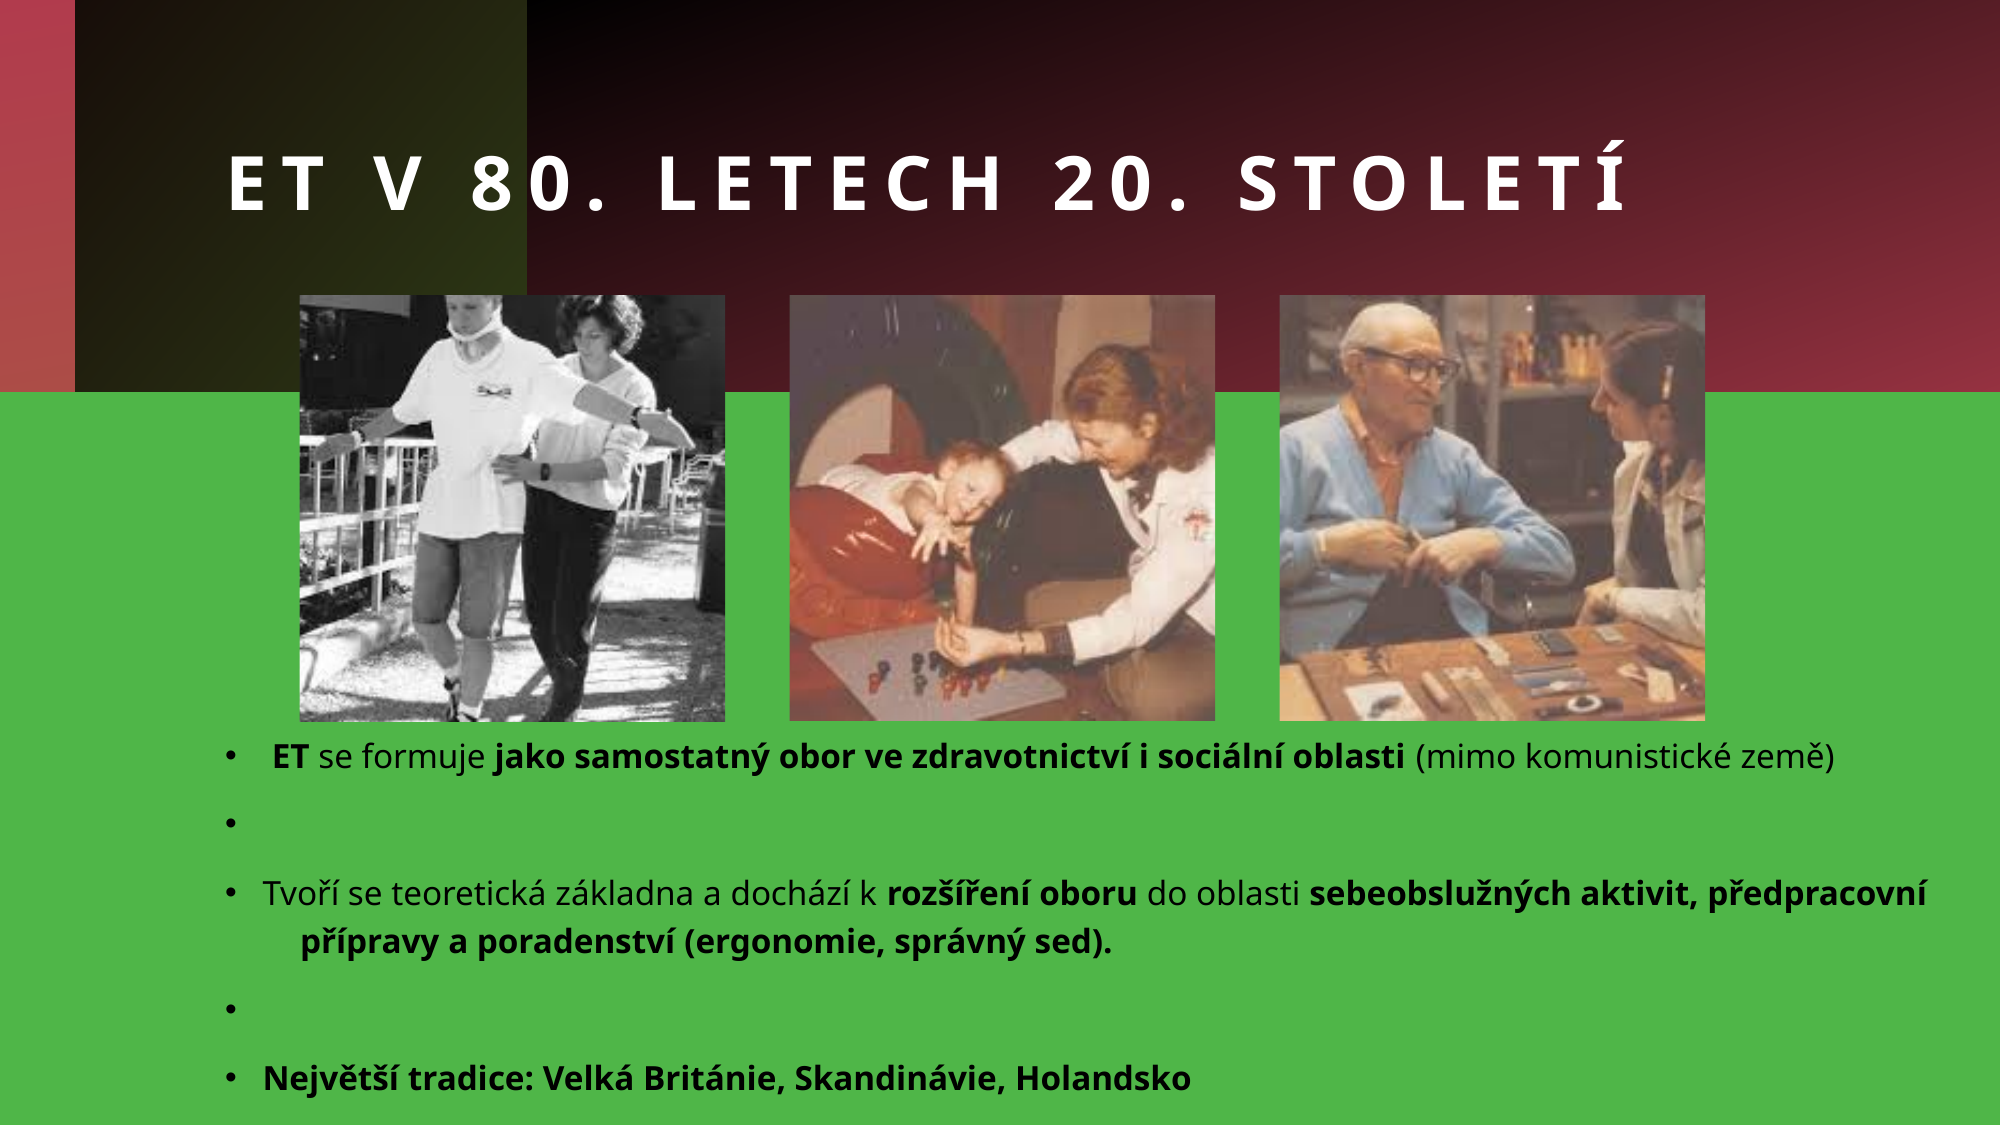

# Et v 80. Letech 20. Století
ET se formuje jako samostatný obor ve zdravotnictví i sociální oblasti (mimo komunistické země)
Tvoří se teoretická základna a dochází k rozšíření oboru do oblasti sebeobslužných aktivit, předpracovní přípravy a poradenství (ergonomie, správný sed).
Největší tradice: Velká Británie, Skandinávie, Holandsko